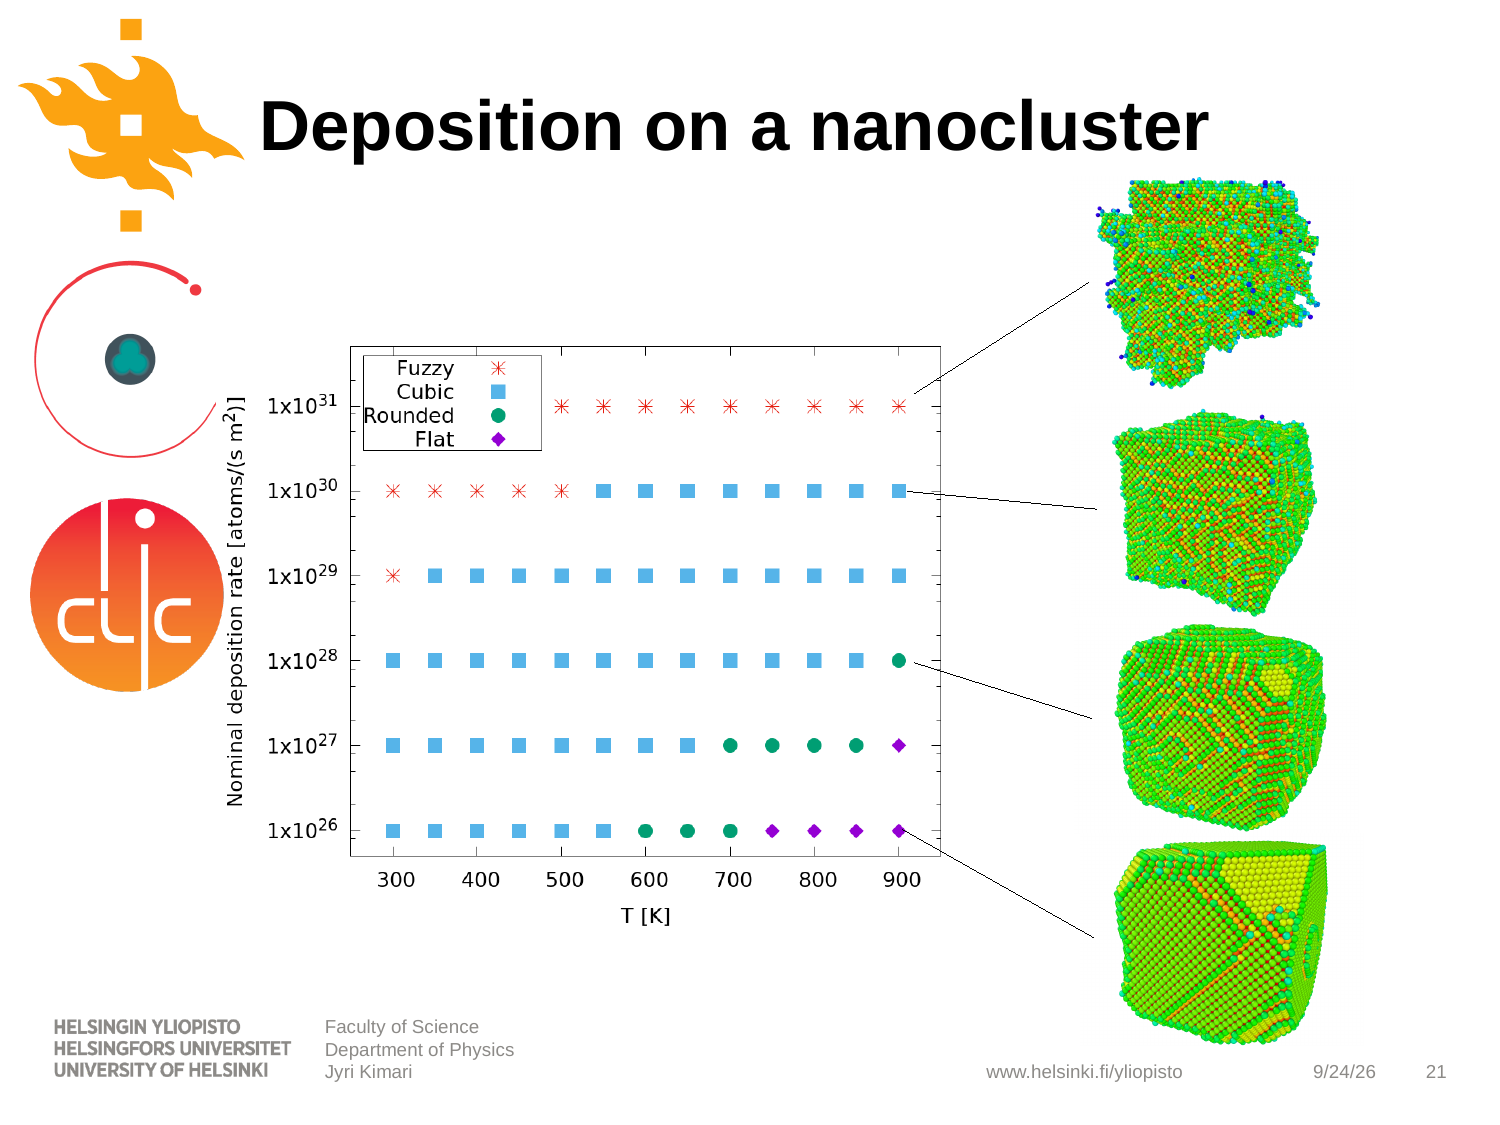

# Deposition on a nanocluster
Faculty of Science
Department of Physics
Jyri Kimari